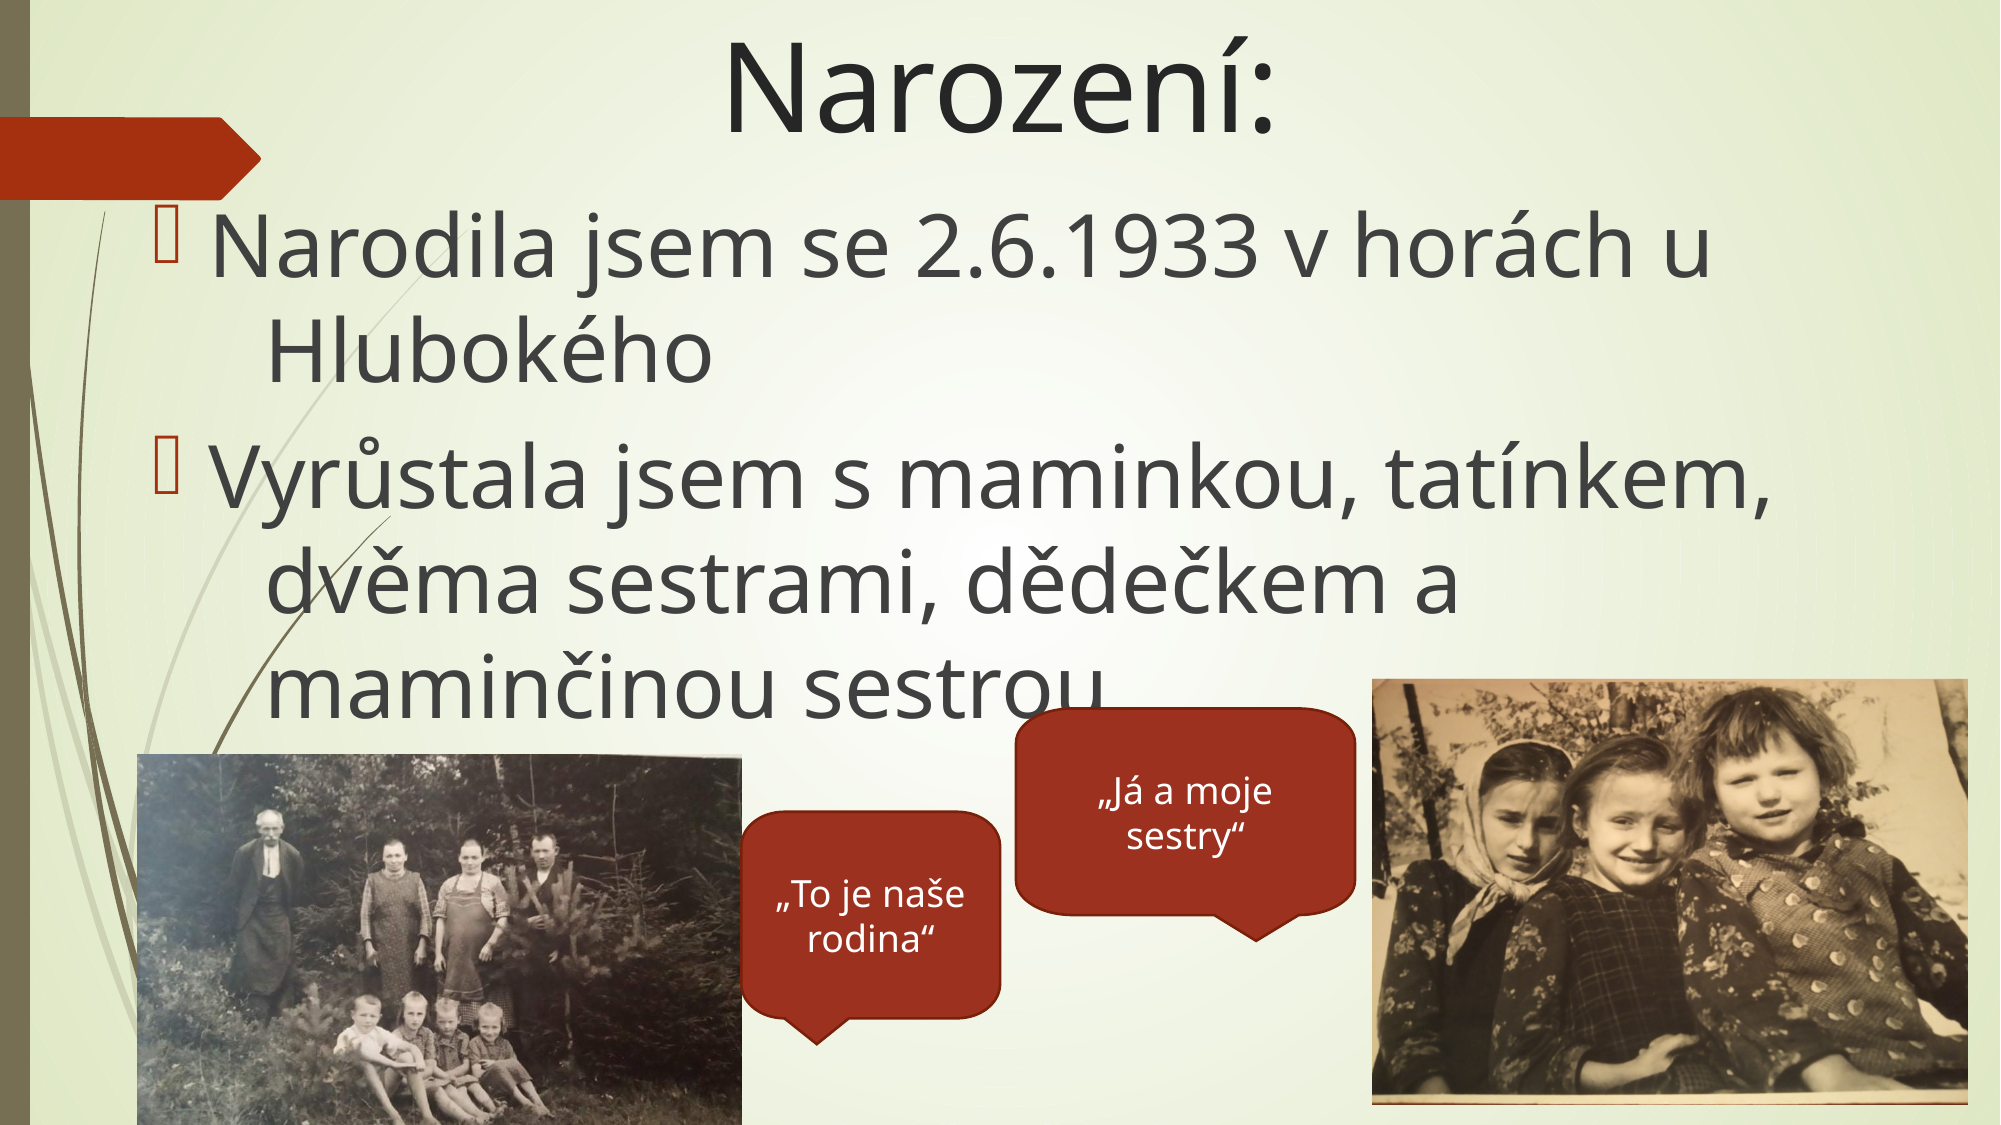

# Narození:
Narodila jsem se 2.6.1933 v horách u Hlubokého
Vyrůstala jsem s maminkou, tatínkem, dvěma sestrami, dědečkem a maminčinou sestrou
„Já a moje sestry“
„To je naše rodina“